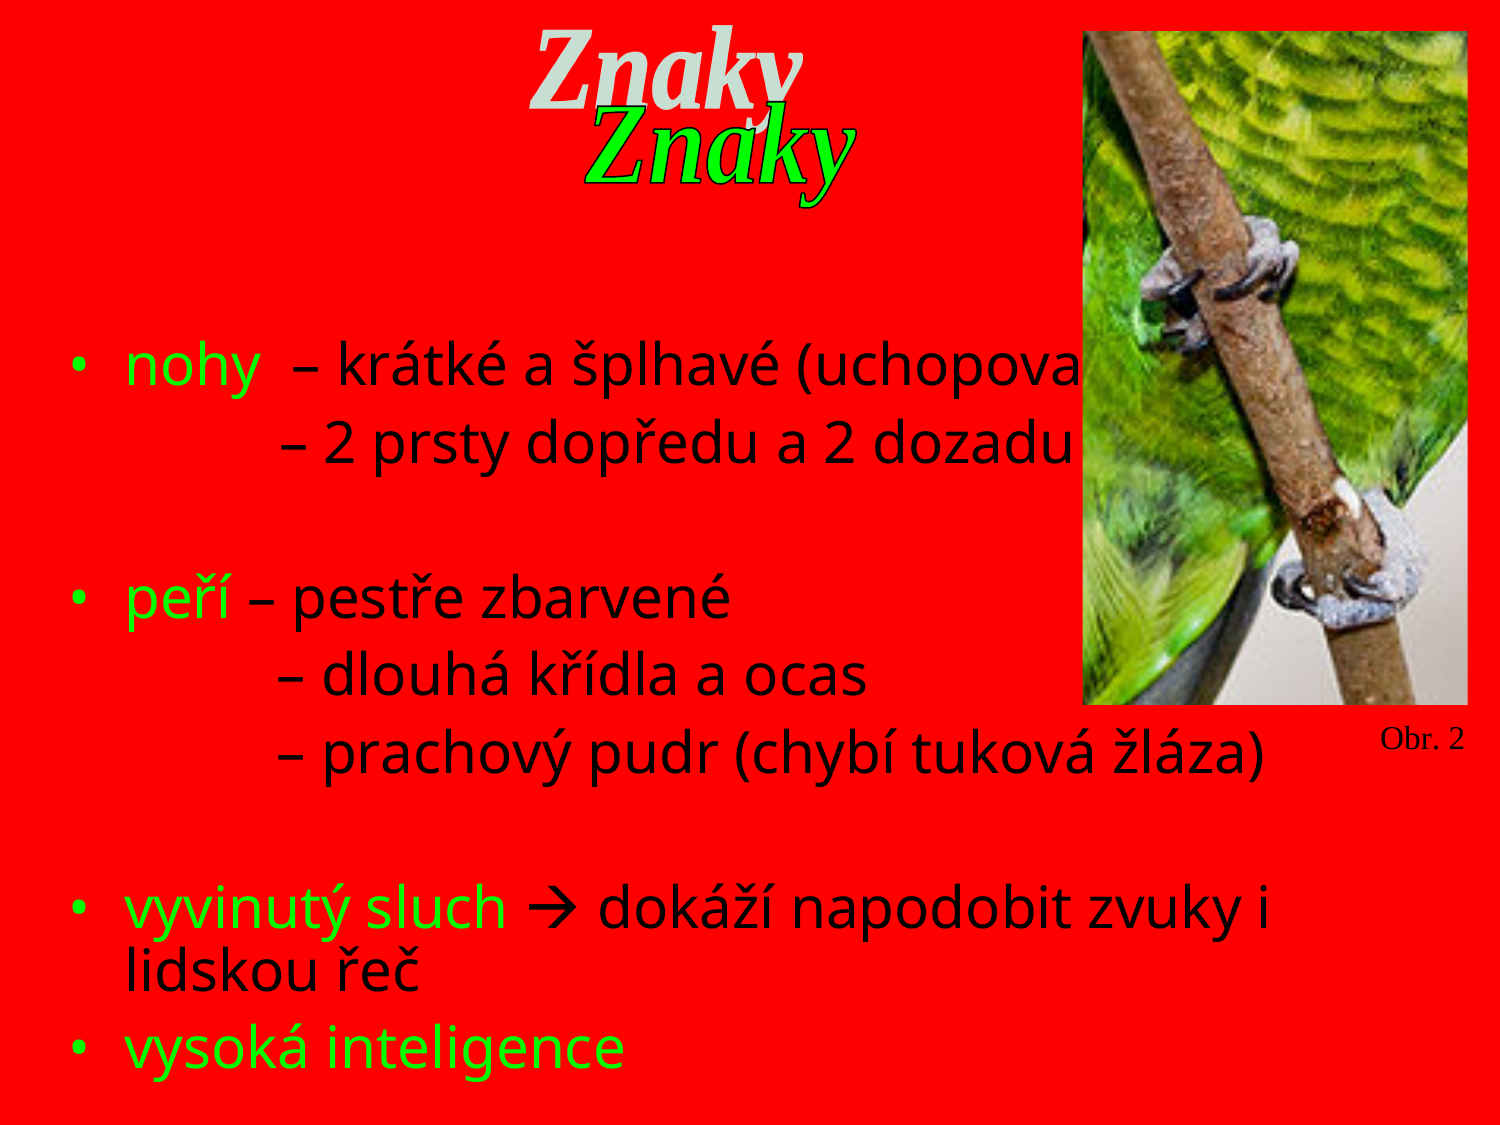

Znaky
# nohy – krátké a šplhavé (uchopovací)
		 – 2 prsty dopředu a 2 dozadu
peří – pestře zbarvené
	 – dlouhá křídla a ocas
	 – prachový pudr (chybí tuková žláza)
vyvinutý sluch  dokáží napodobit zvuky i lidskou řeč
vysoká inteligence
 Obr. 2